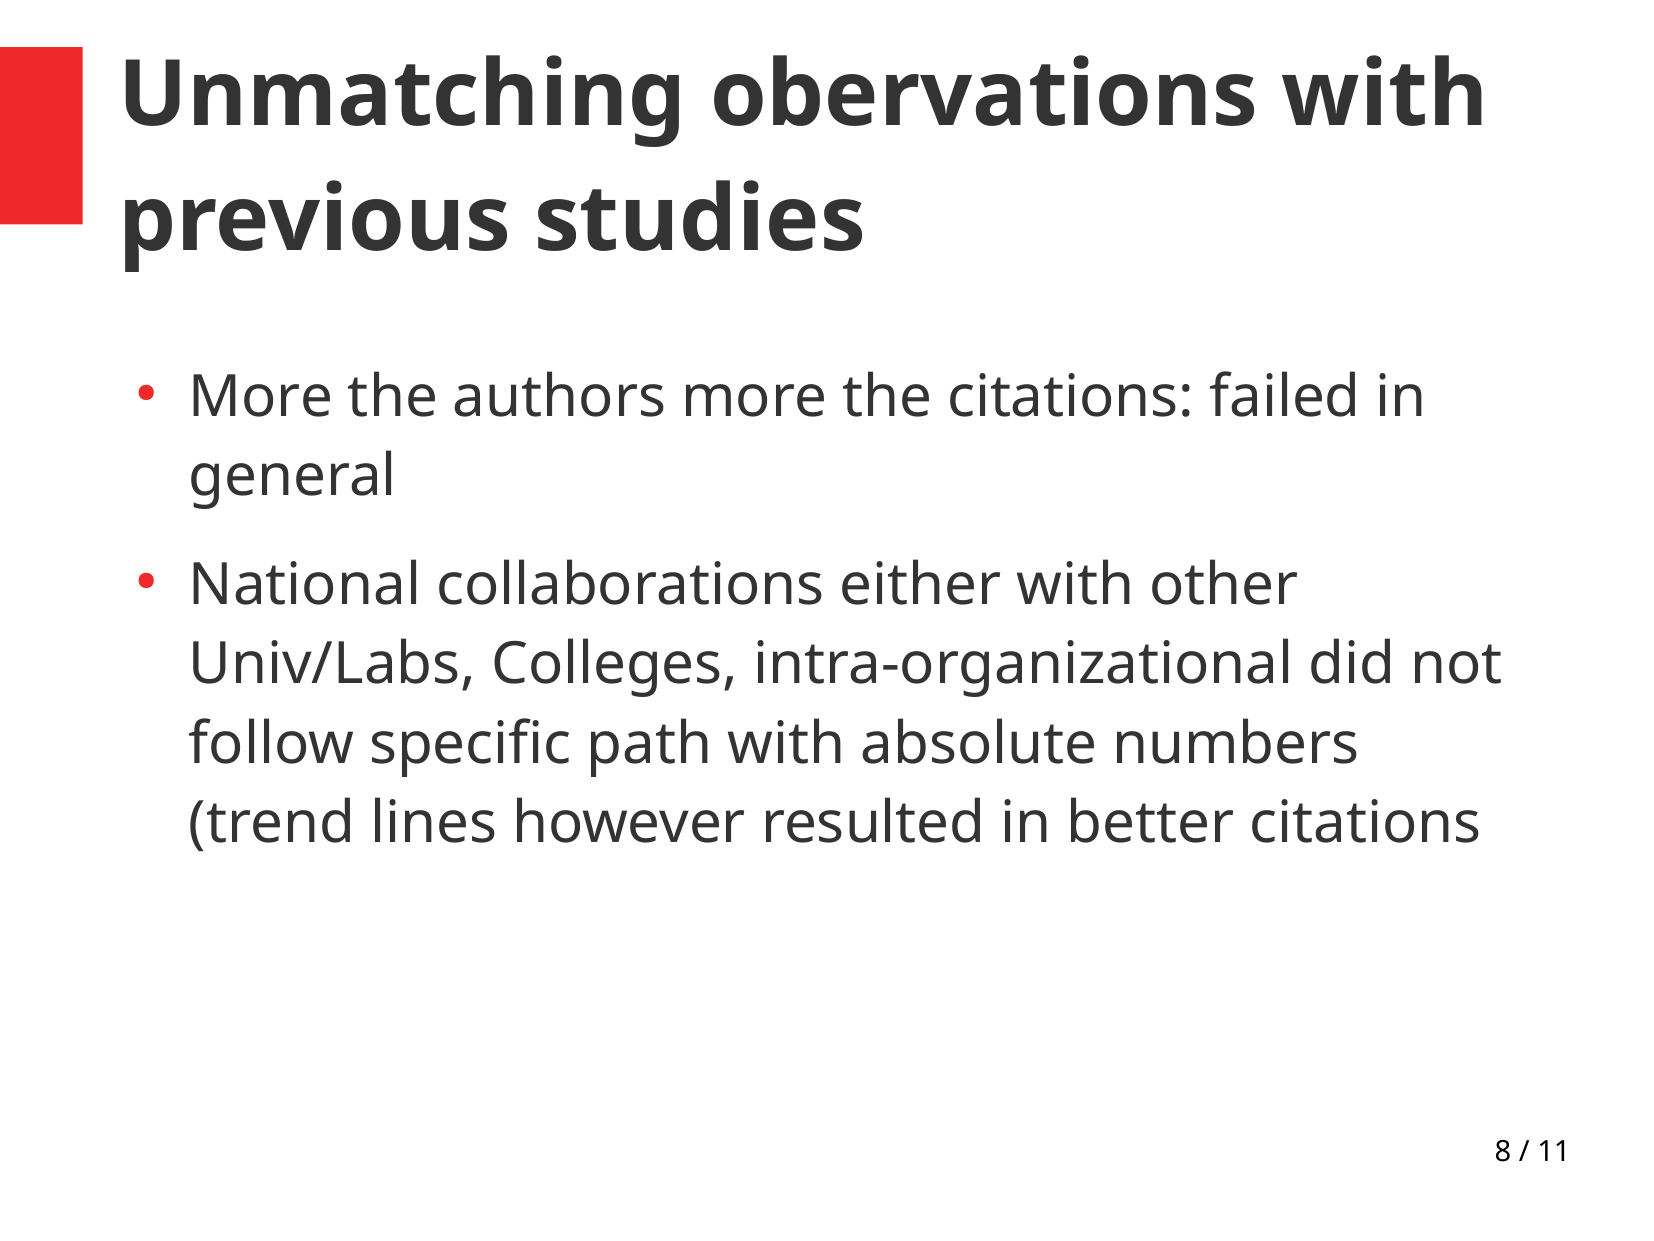

# Unmatching obervations with previous studies
More the authors more the citations: failed in general
National collaborations either with other Univ/Labs, Colleges, intra-organizational did not follow specific path with absolute numbers (trend lines however resulted in better citations
8